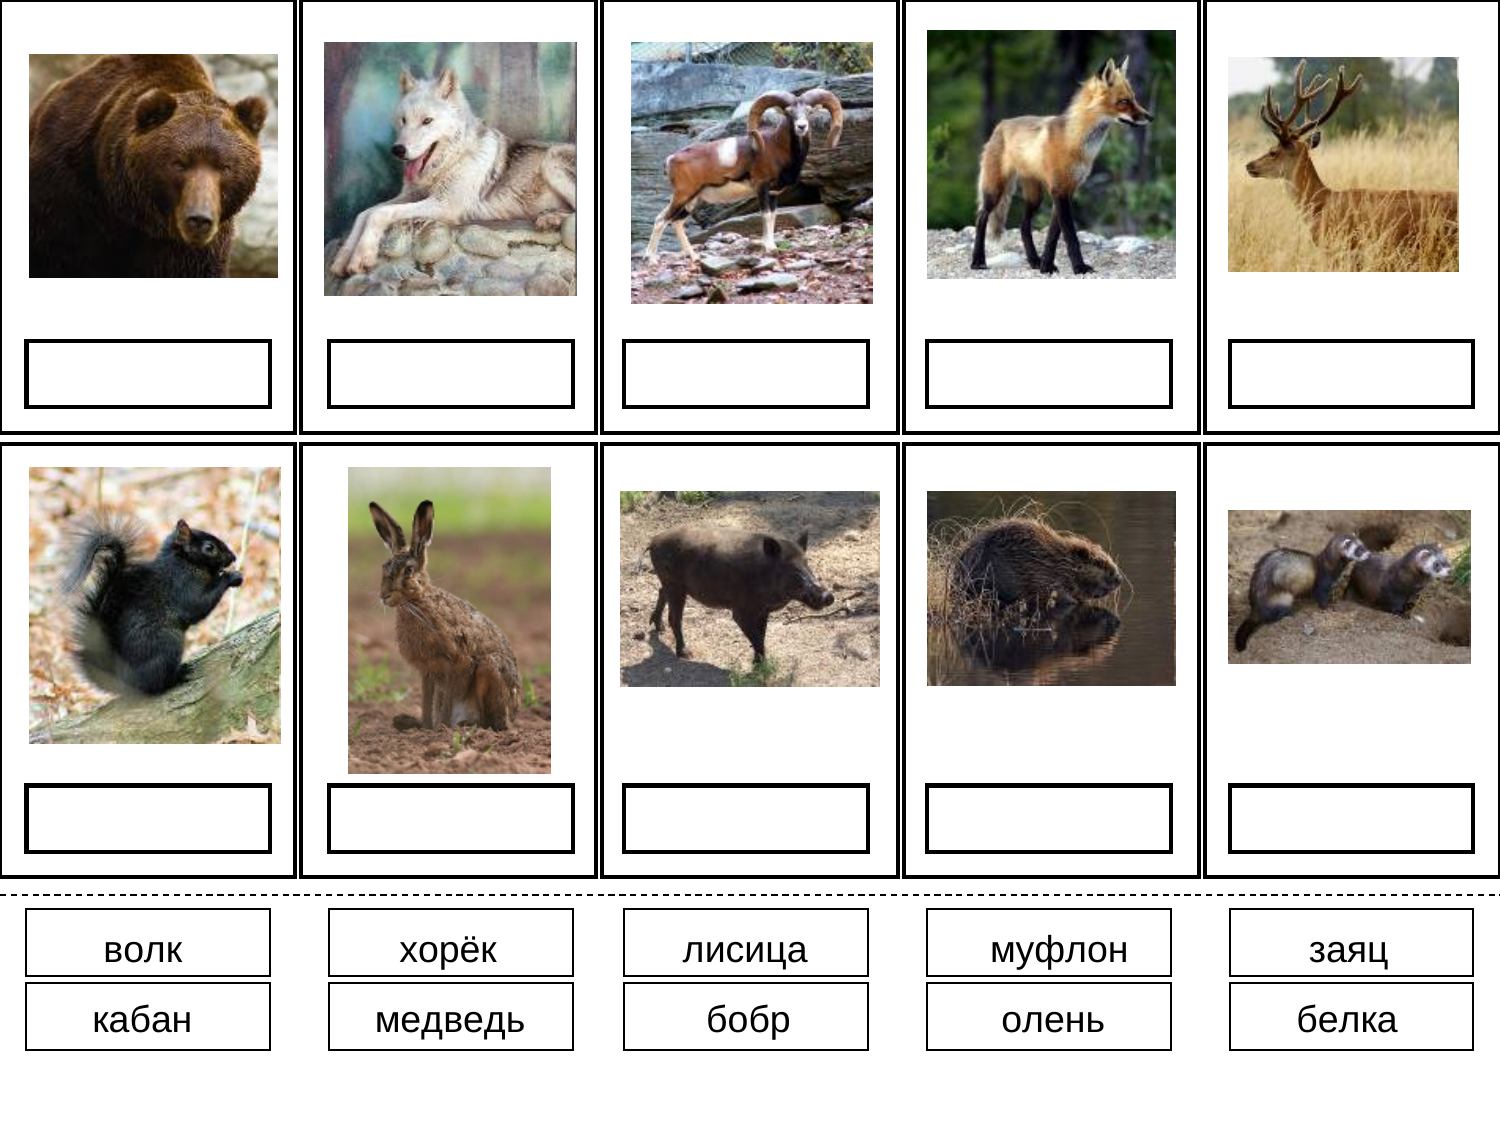

волк
хорёк
лисица
муфлон
заяц
кабан
медведь
бобр
олень
белка